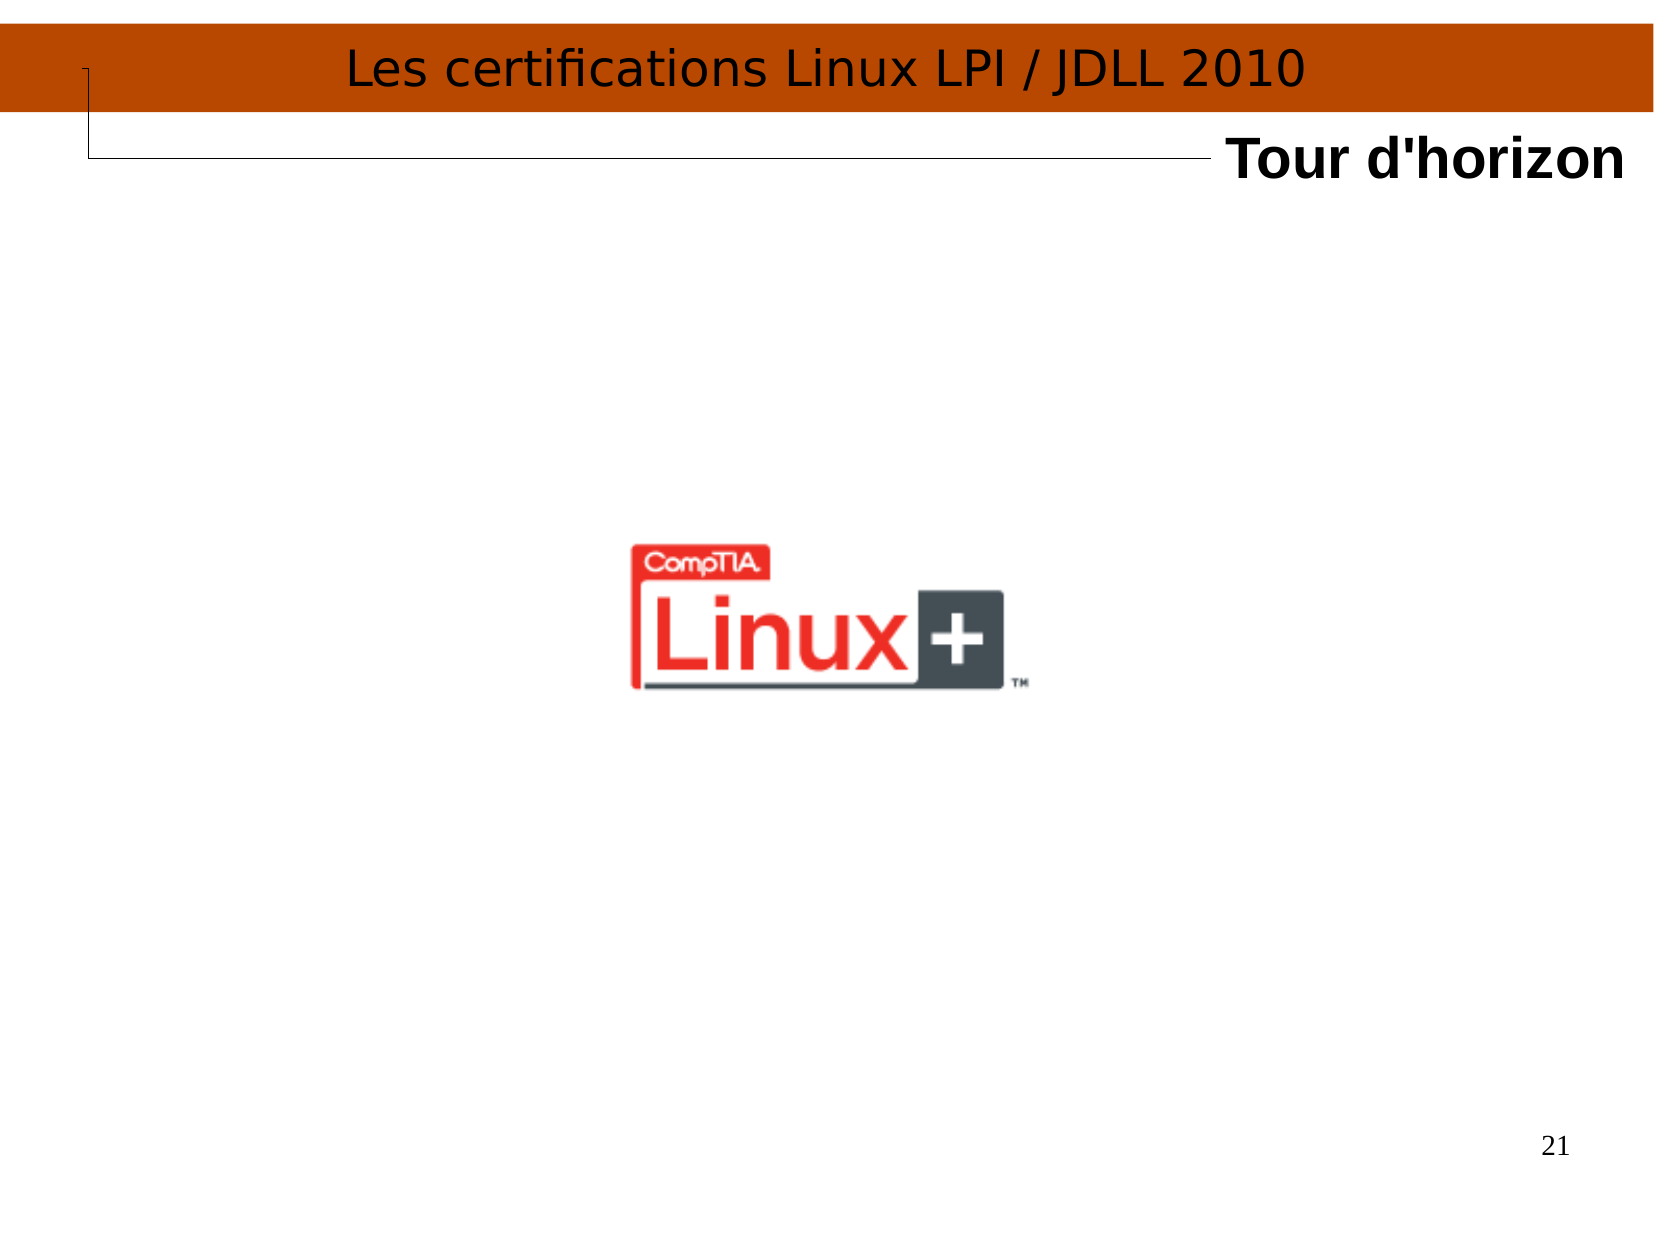

# Les certifications Linux LPI / JDLL 2010
Tour d'horizon
21